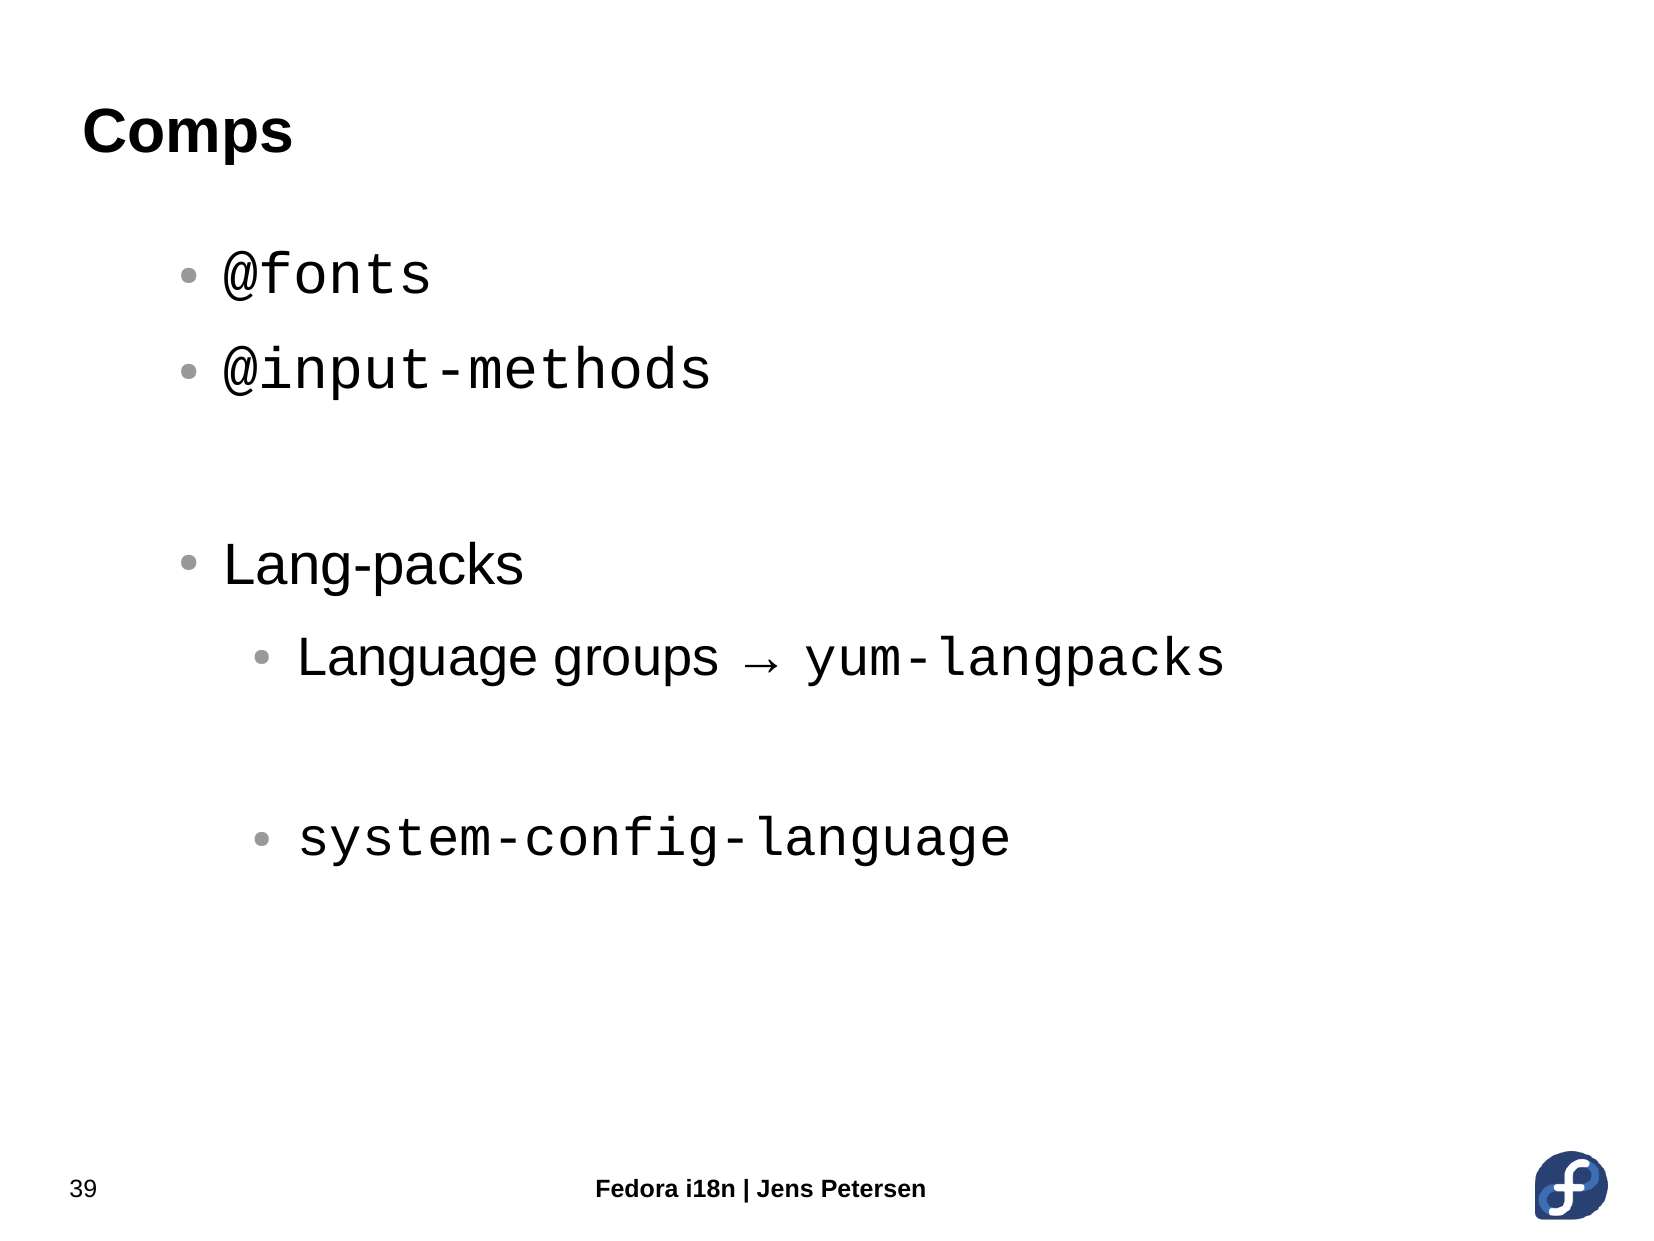

# Comps
@fonts
@input-methods
Lang-packs
Language groups → yum-langpacks
system-config-language